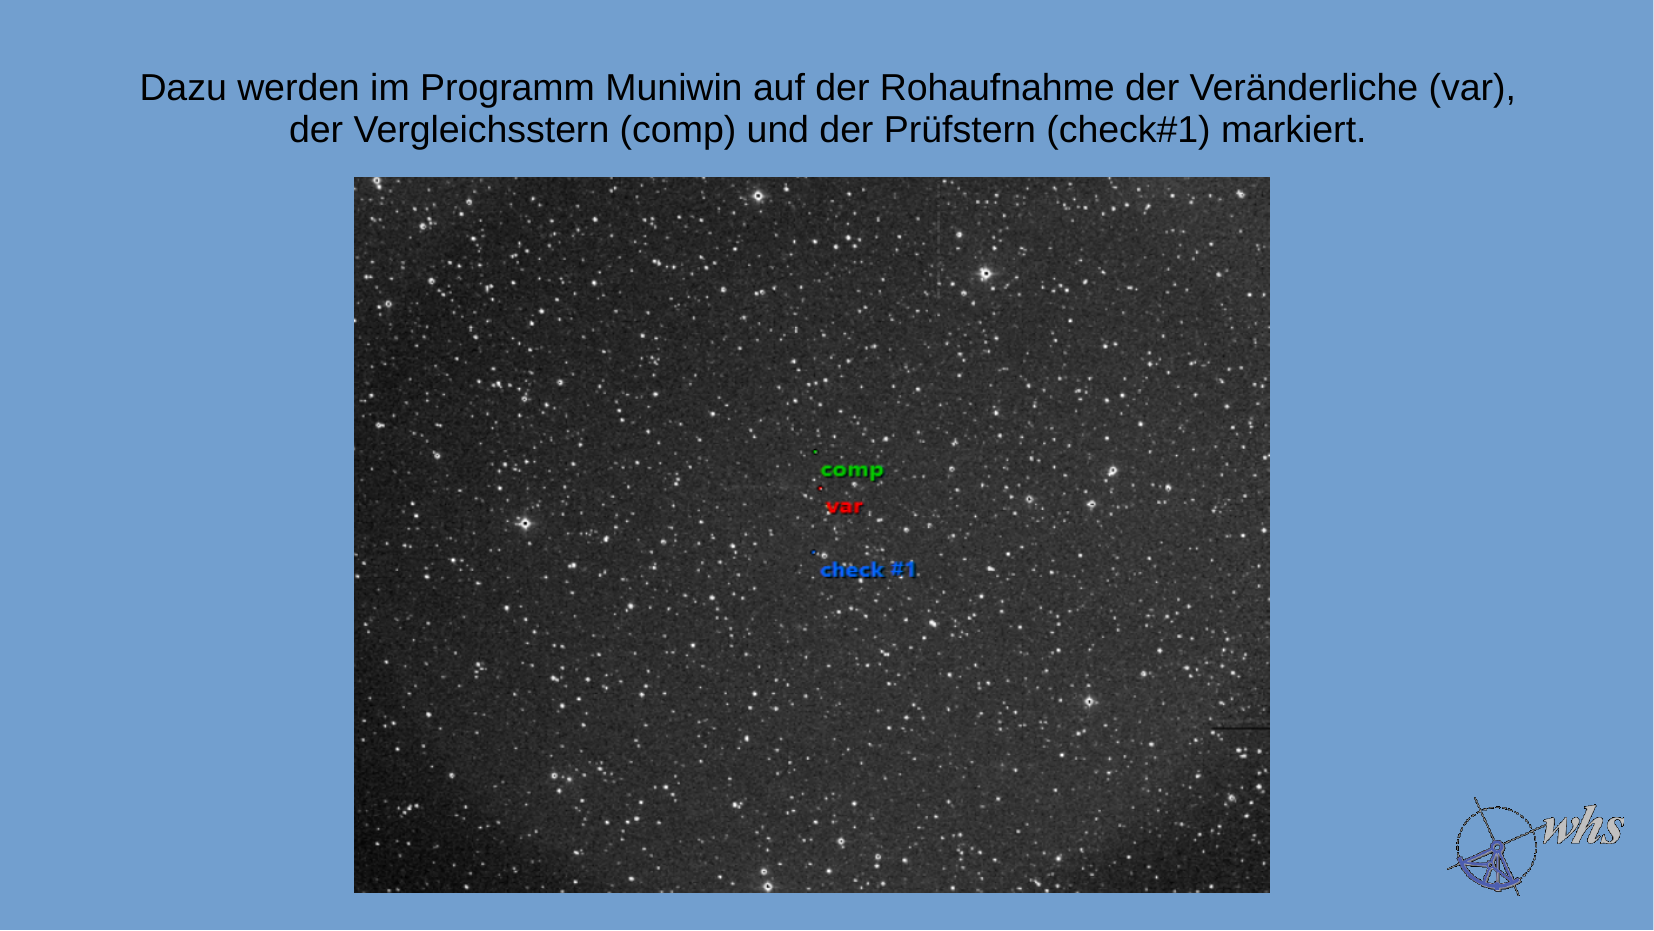

Dazu werden im Programm Muniwin auf der Rohaufnahme der Veränderliche (var),
der Vergleichsstern (comp) und der Prüfstern (check#1) markiert.